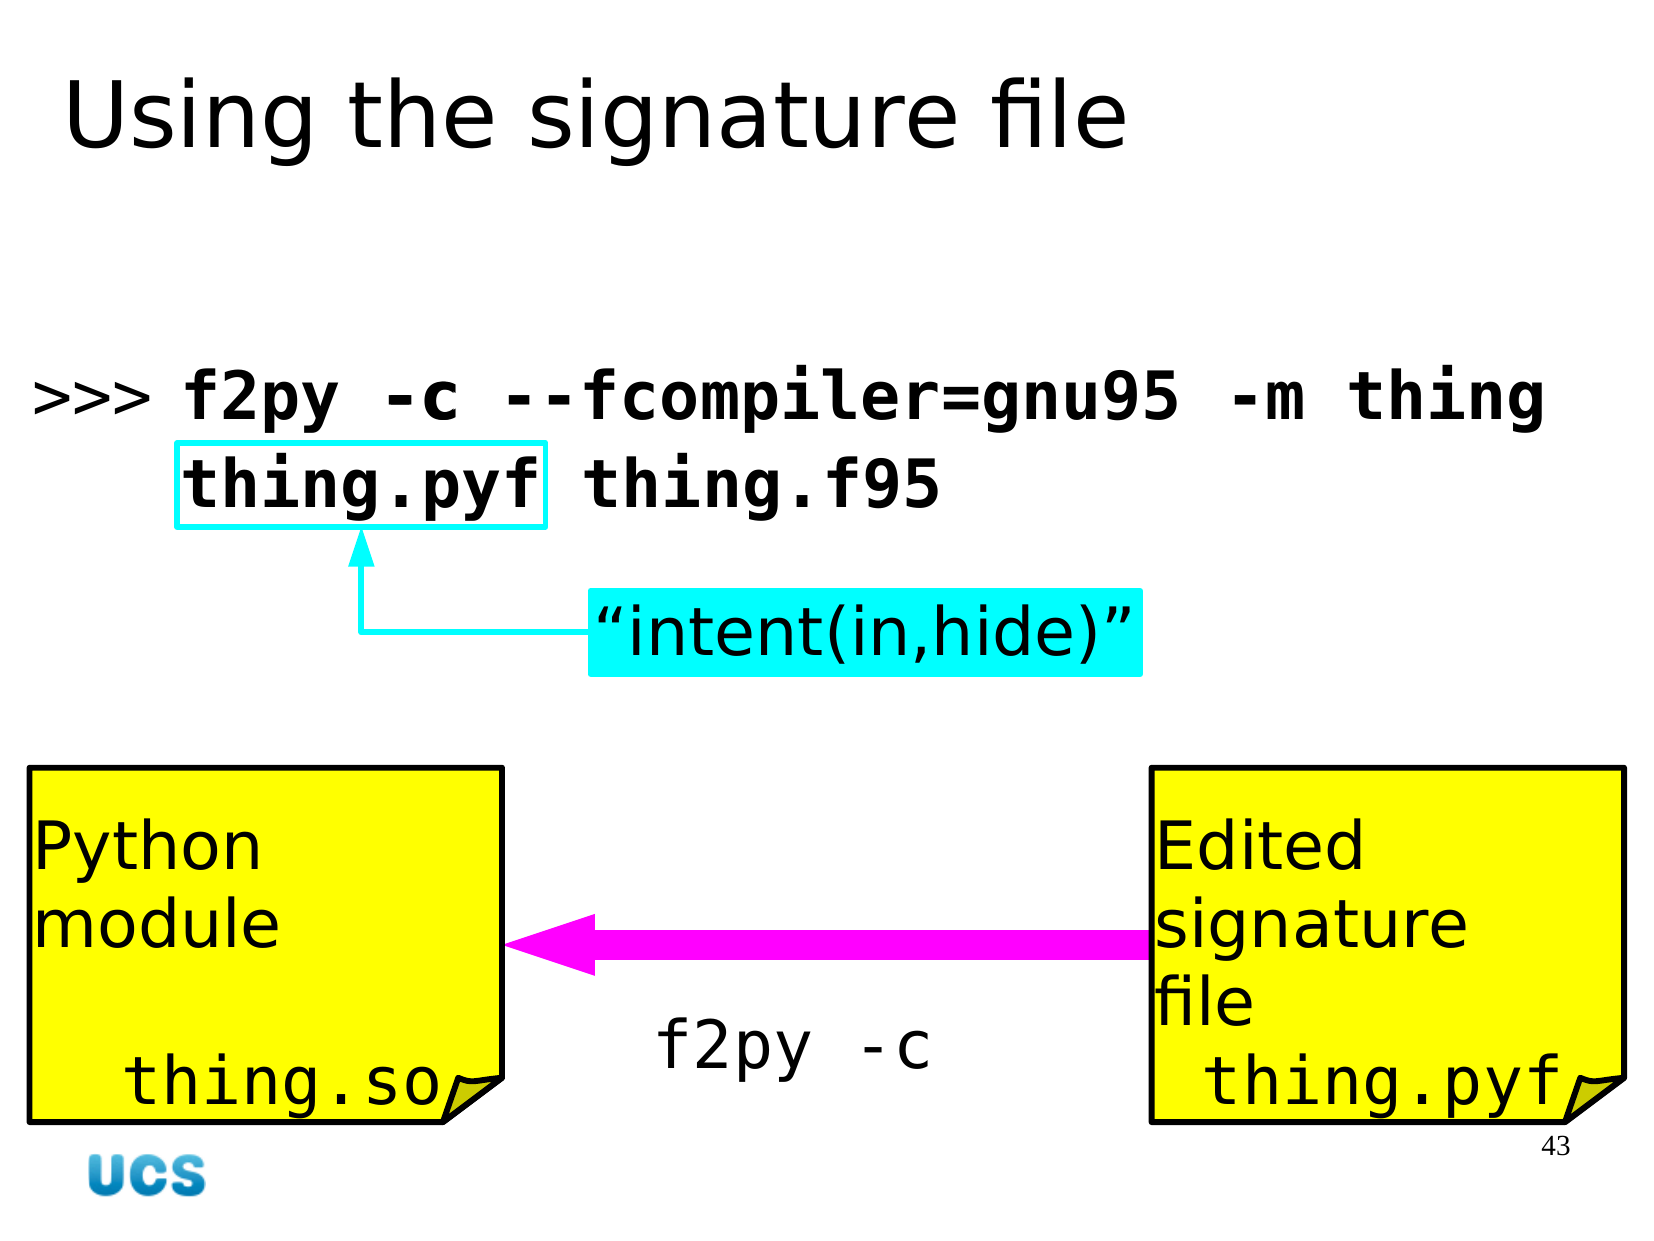

Using the signature file
>>>
f2py -c
-c
--fcompiler=gnu95
-m thing
thing.pyf
thing.f95
“intent(in,hide)”
Python
module
Edited
signature
file
f2py -c
thing.so
thing.pyf
43